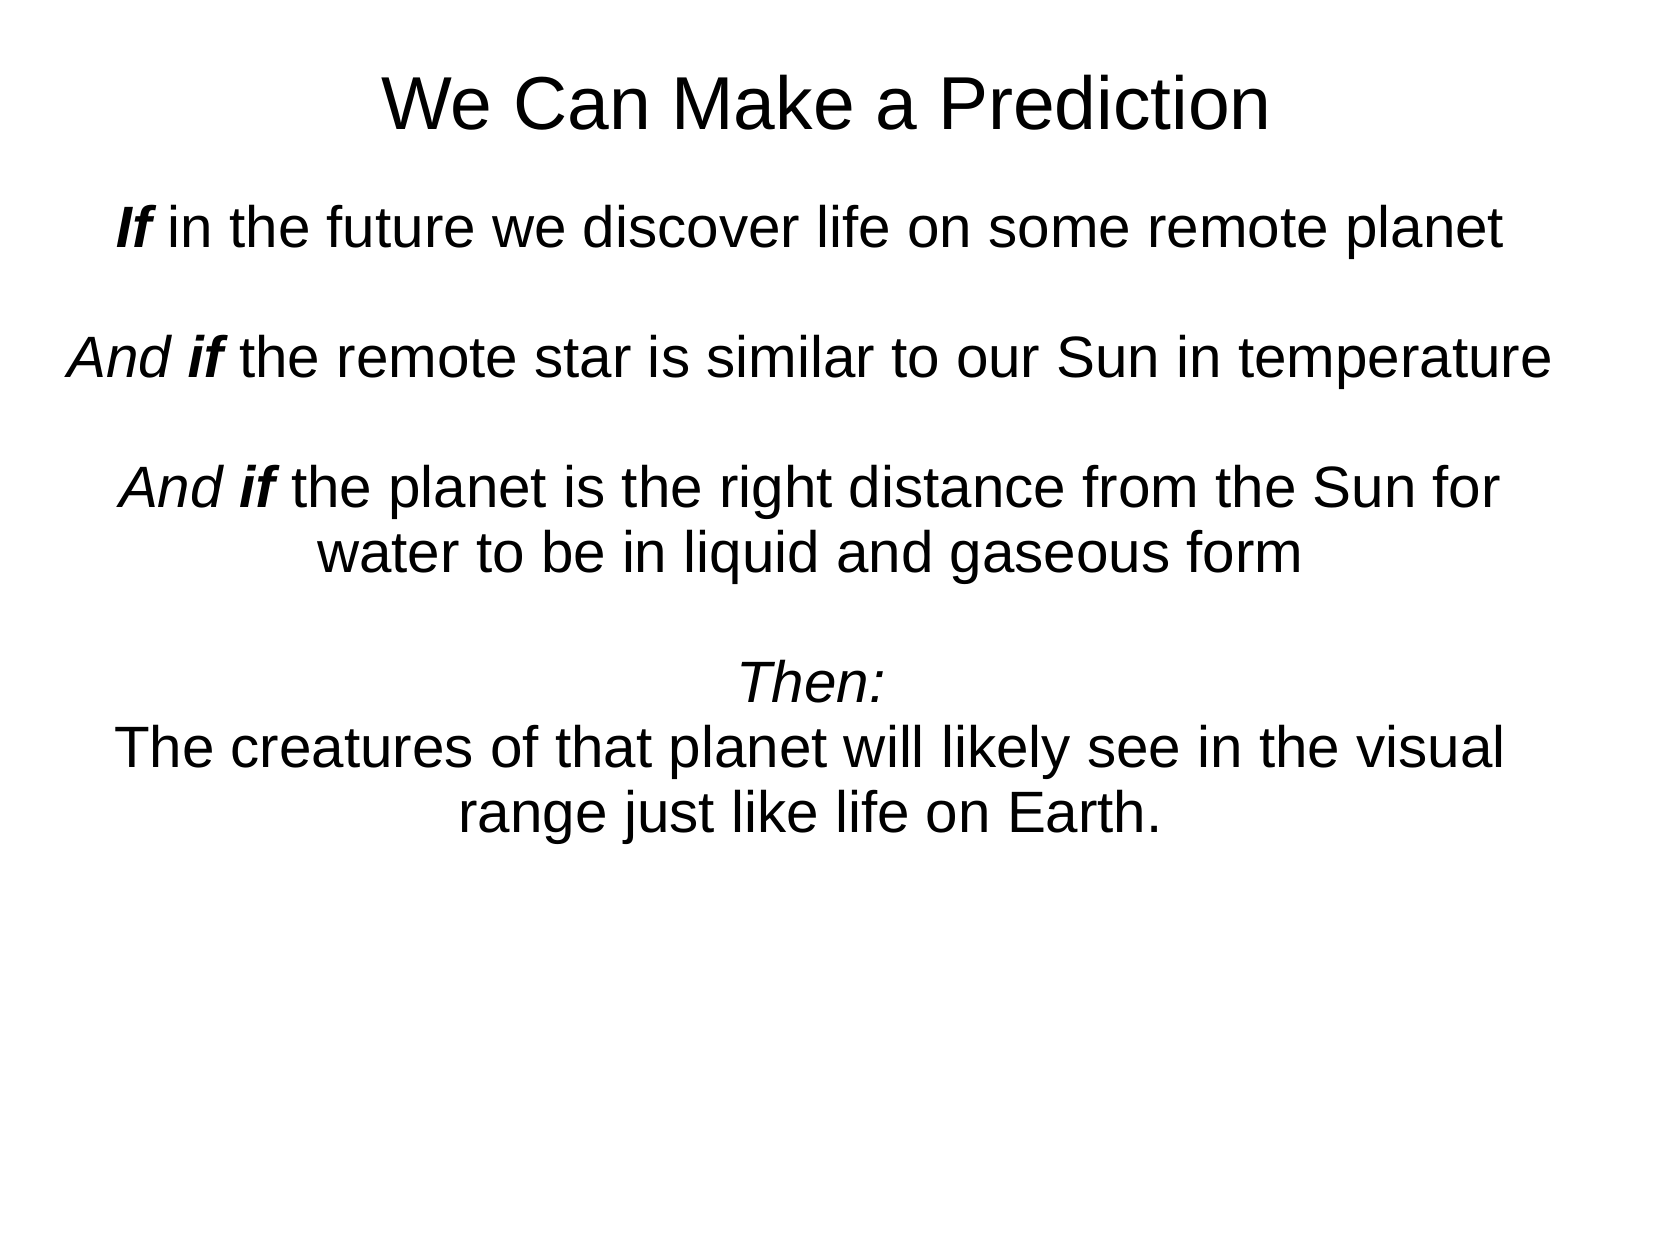

# We Can Make a Prediction
If in the future we discover life on some remote planet
And if the remote star is similar to our Sun in temperature
And if the planet is the right distance from the Sun for water to be in liquid and gaseous form
Then:
The creatures of that planet will likely see in the visual range just like life on Earth.